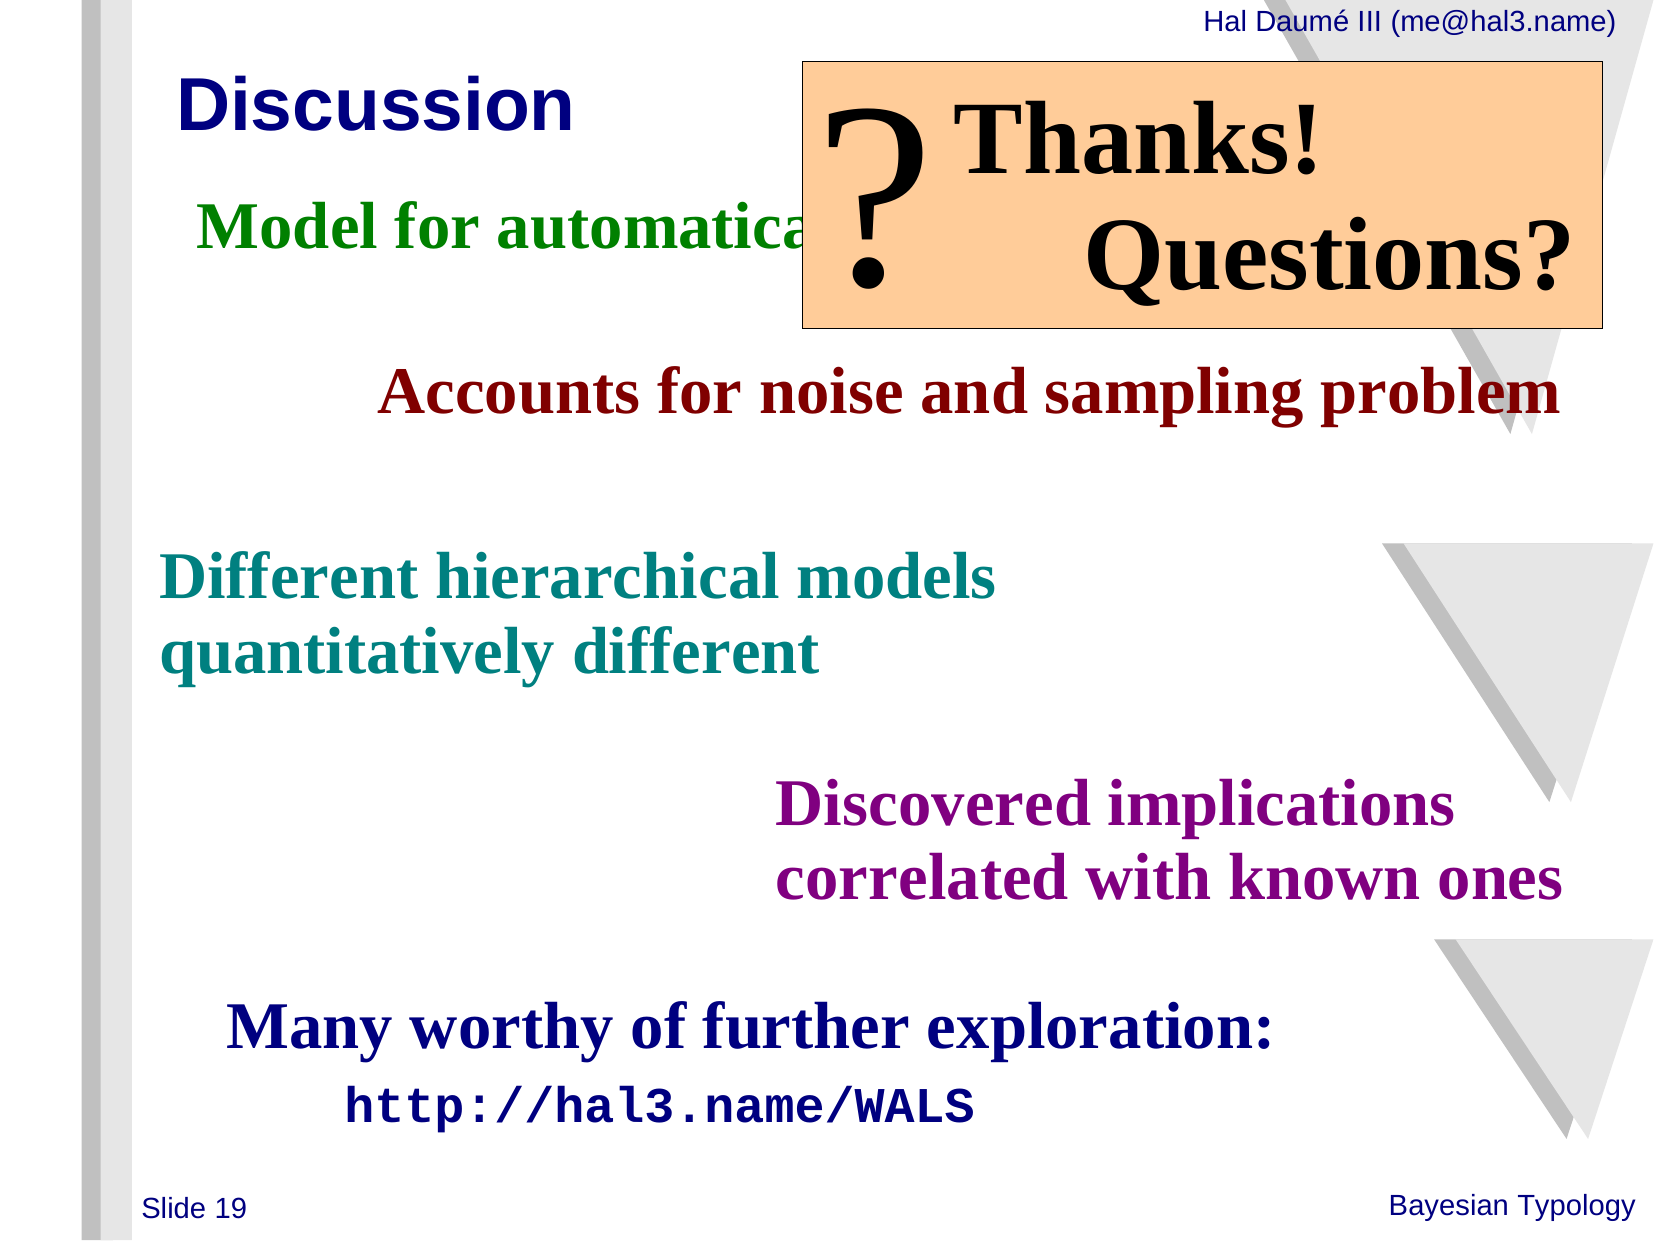

# Discussion
 ?
Thanks!
 Questions?
Model for automatically discovering implications
Accounts for noise and sampling problem
Different hierarchical models
quantitatively different
Discovered implications
correlated with known ones
Many worthy of further exploration:
	http://hal3.name/WALS